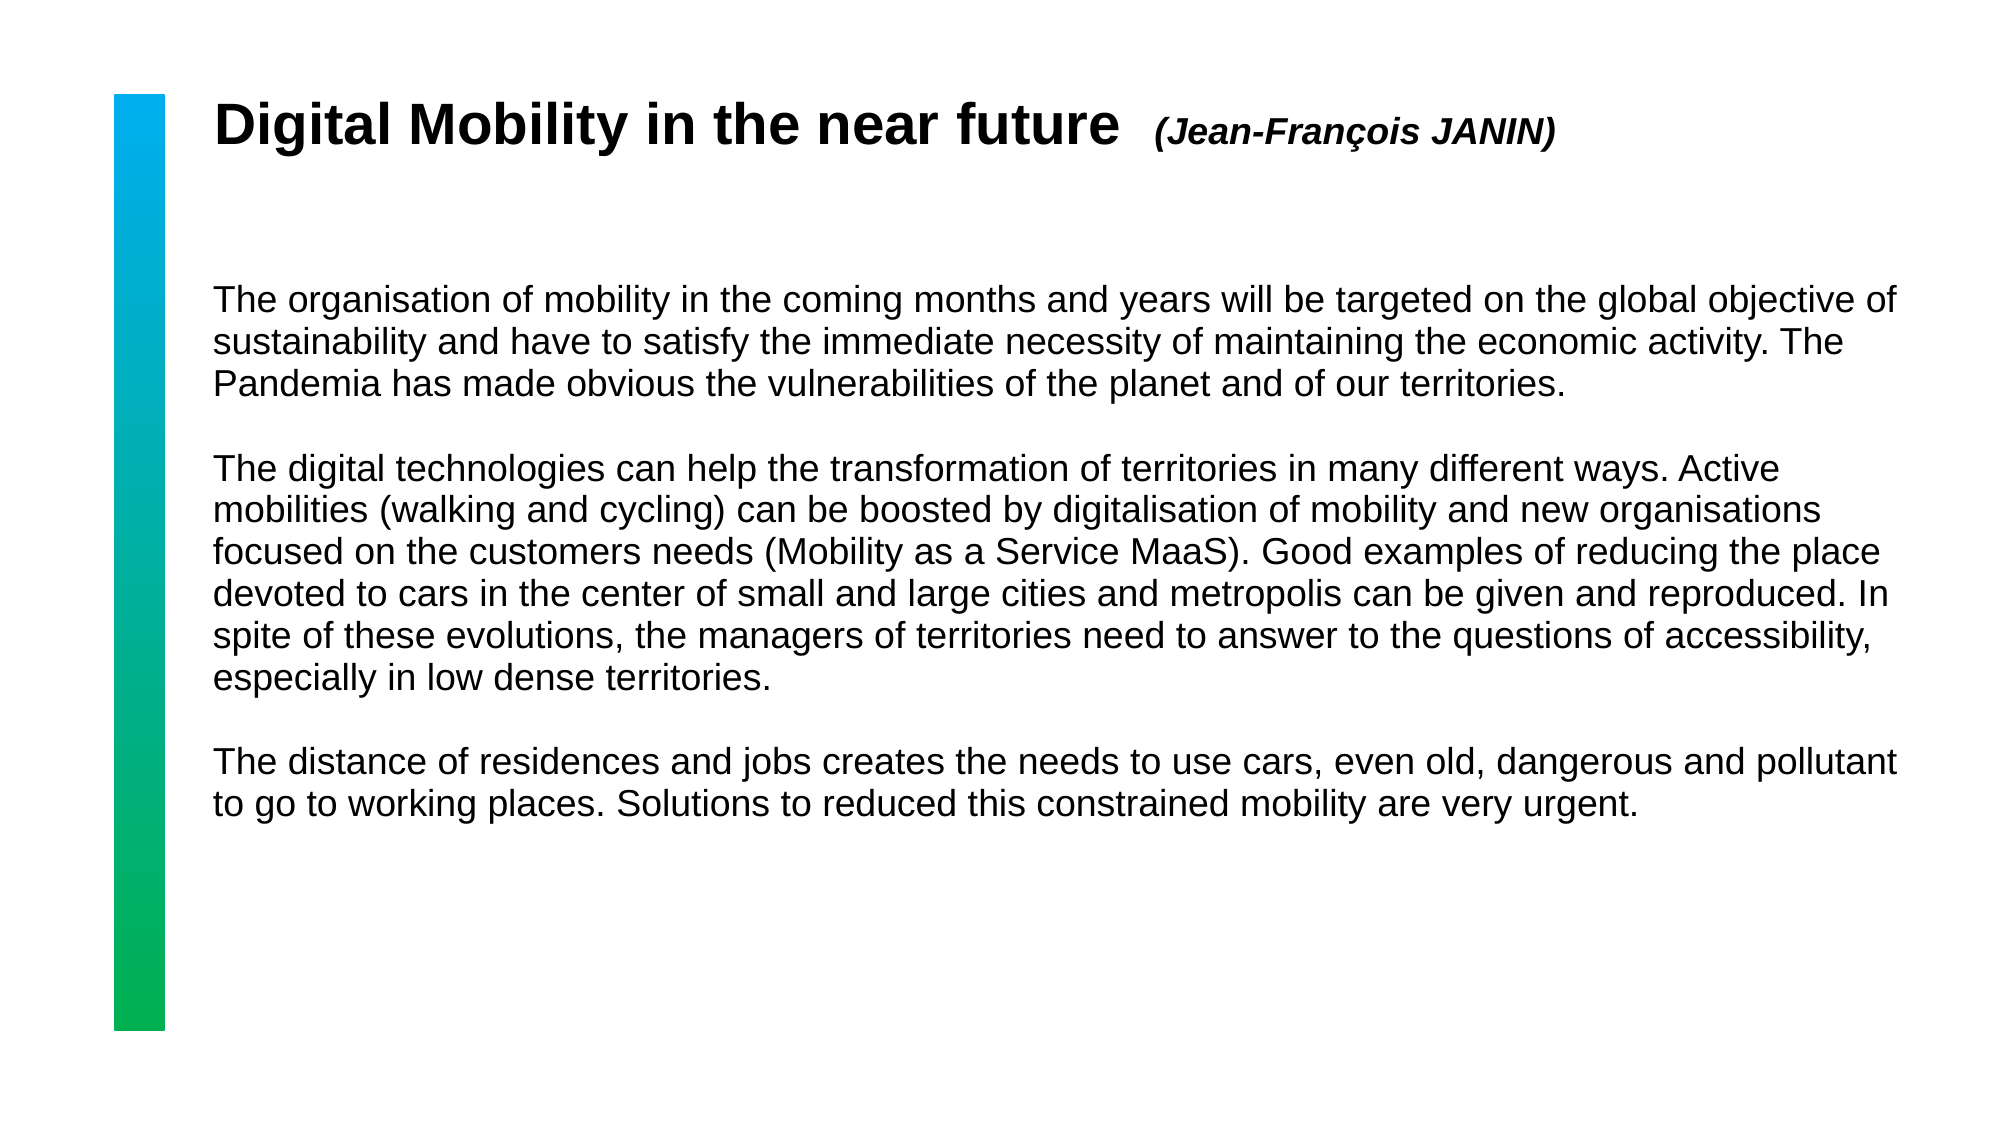

Digital Mobility in the near future (Jean-François JANIN)
The organisation of mobility in the coming months and years will be targeted on the global objective of sustainability and have to satisfy the immediate necessity of maintaining the economic activity. The Pandemia has made obvious the vulnerabilities of the planet and of our territories.
The digital technologies can help the transformation of territories in many different ways. Active mobilities (walking and cycling) can be boosted by digitalisation of mobility and new organisations focused on the customers needs (Mobility as a Service MaaS). Good examples of reducing the place devoted to cars in the center of small and large cities and metropolis can be given and reproduced. In spite of these evolutions, the managers of territories need to answer to the questions of accessibility, especially in low dense territories.
The distance of residences and jobs creates the needs to use cars, even old, dangerous and pollutant to go to working places. Solutions to reduced this constrained mobility are very urgent.